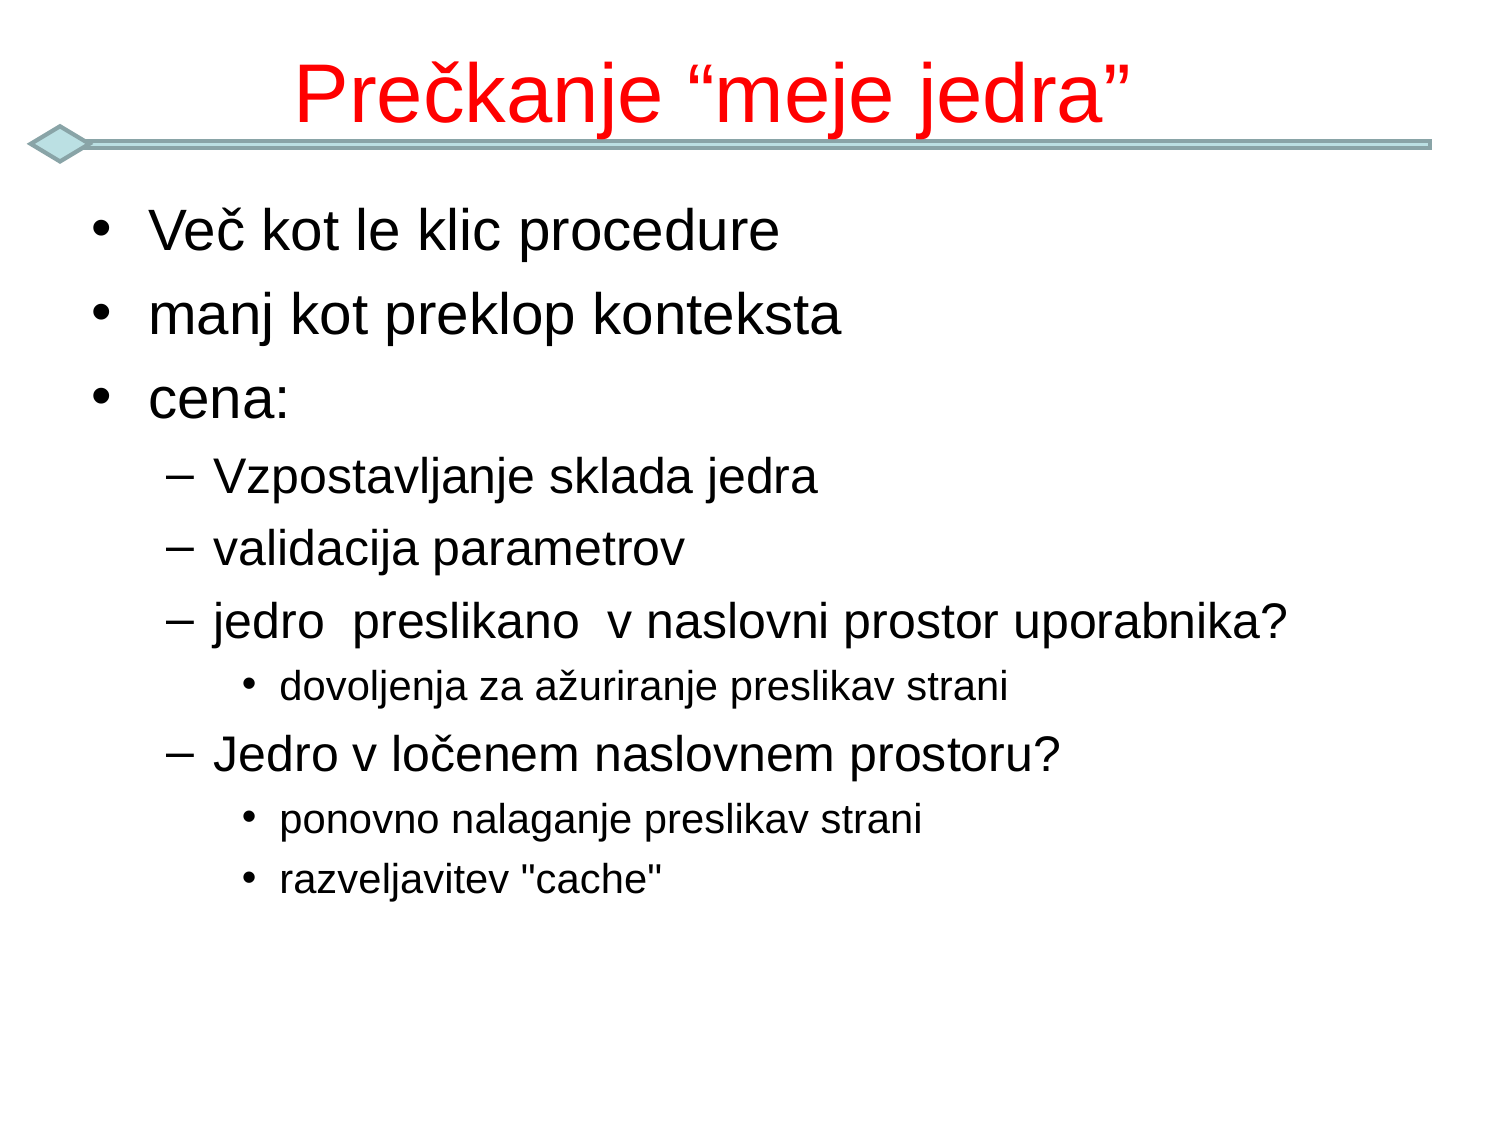

# Prečkanje “meje jedra”
Več kot le klic procedure
manj kot preklop konteksta
cena:
Vzpostavljanje sklada jedra
validacija parametrov
jedro preslikano v naslovni prostor uporabnika?
dovoljenja za ažuriranje preslikav strani
Jedro v ločenem naslovnem prostoru?
ponovno nalaganje preslikav strani
razveljavitev "cache"